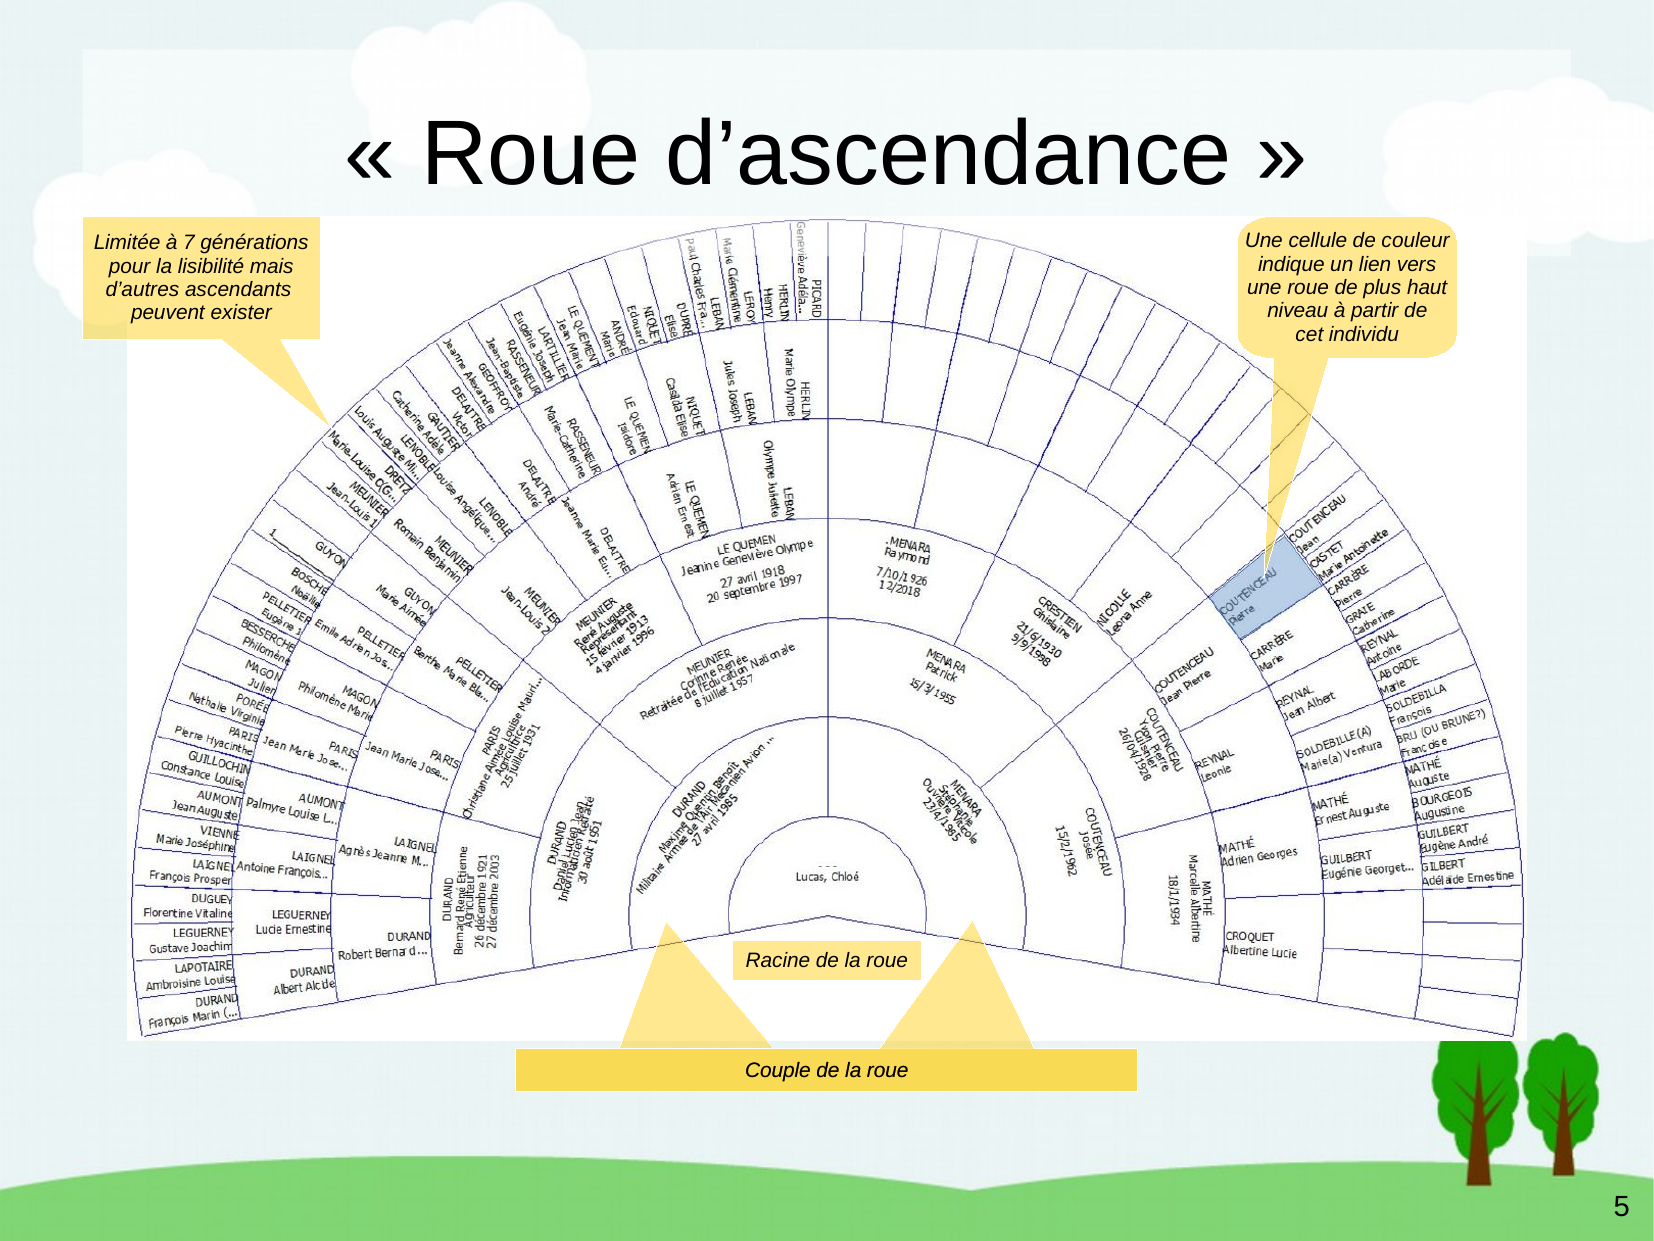

# « Roue d’ascendance »
Limitée à 7 générations
pour la lisibilité mais
d’autres ascendants
peuvent exister
Une cellule de couleur
indique un lien vers
une roue de plus haut
niveau à partir de
cet individu
Racine de la roue
Couple de la roue
Couple de la roue
5